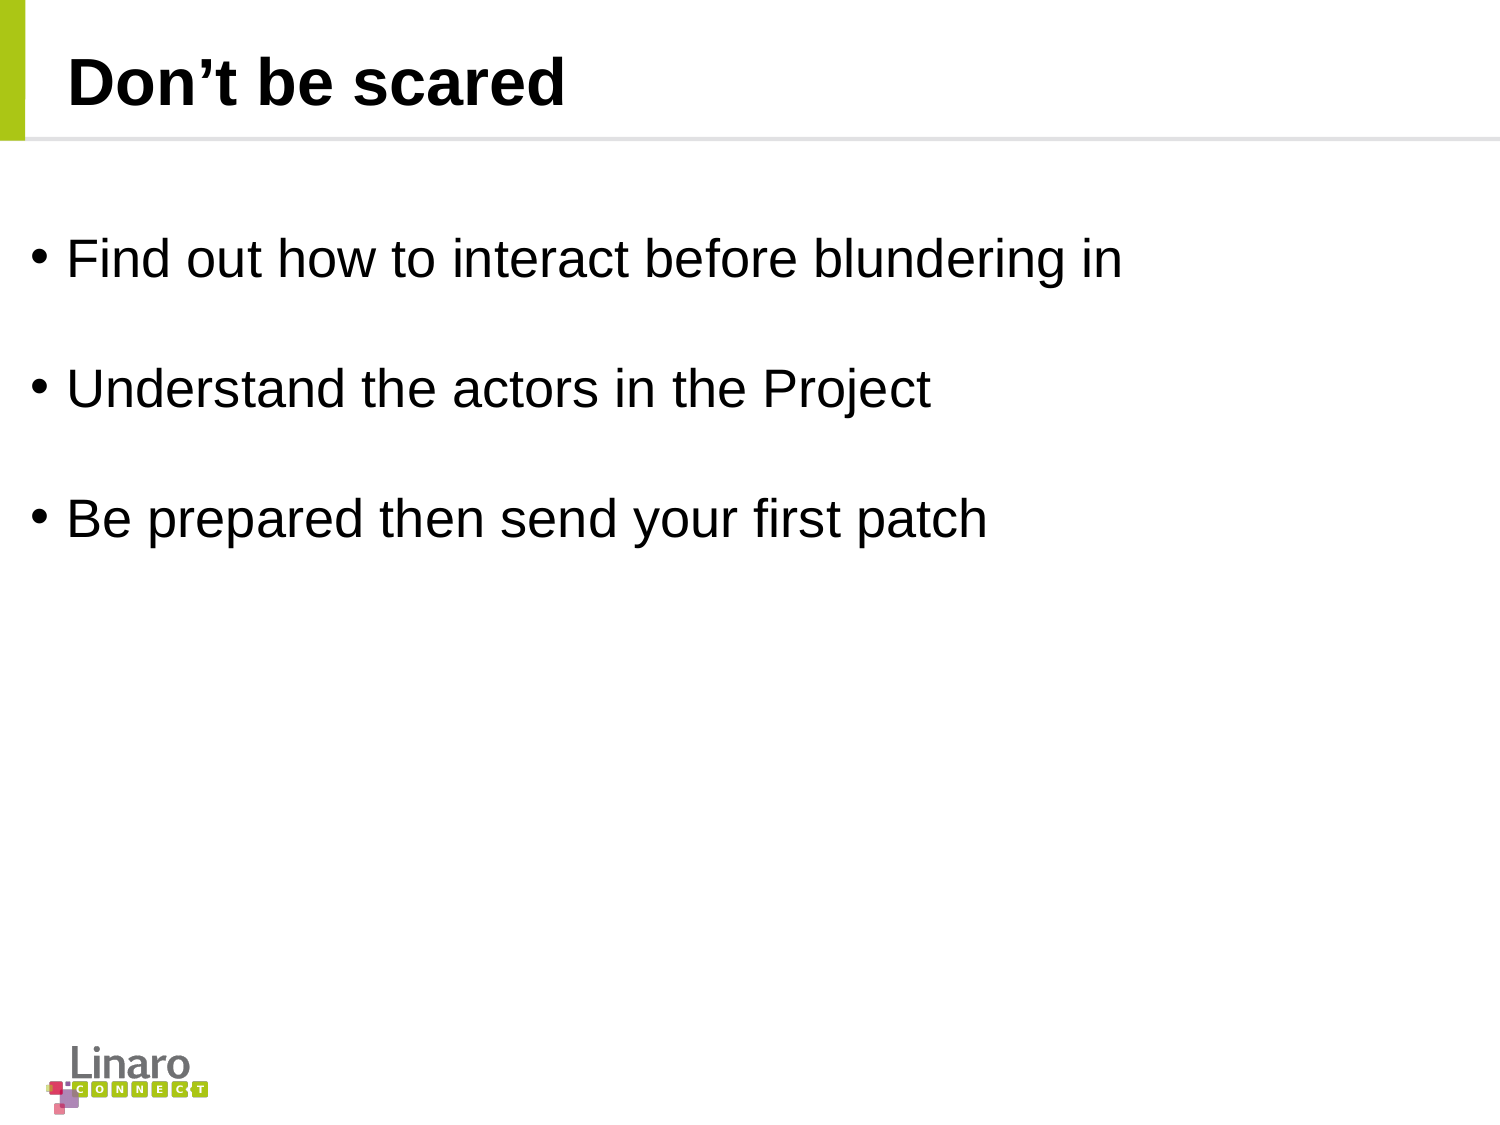

Don’t be scared
Find out how to interact before blundering in
Understand the actors in the Project
Be prepared then send your first patch